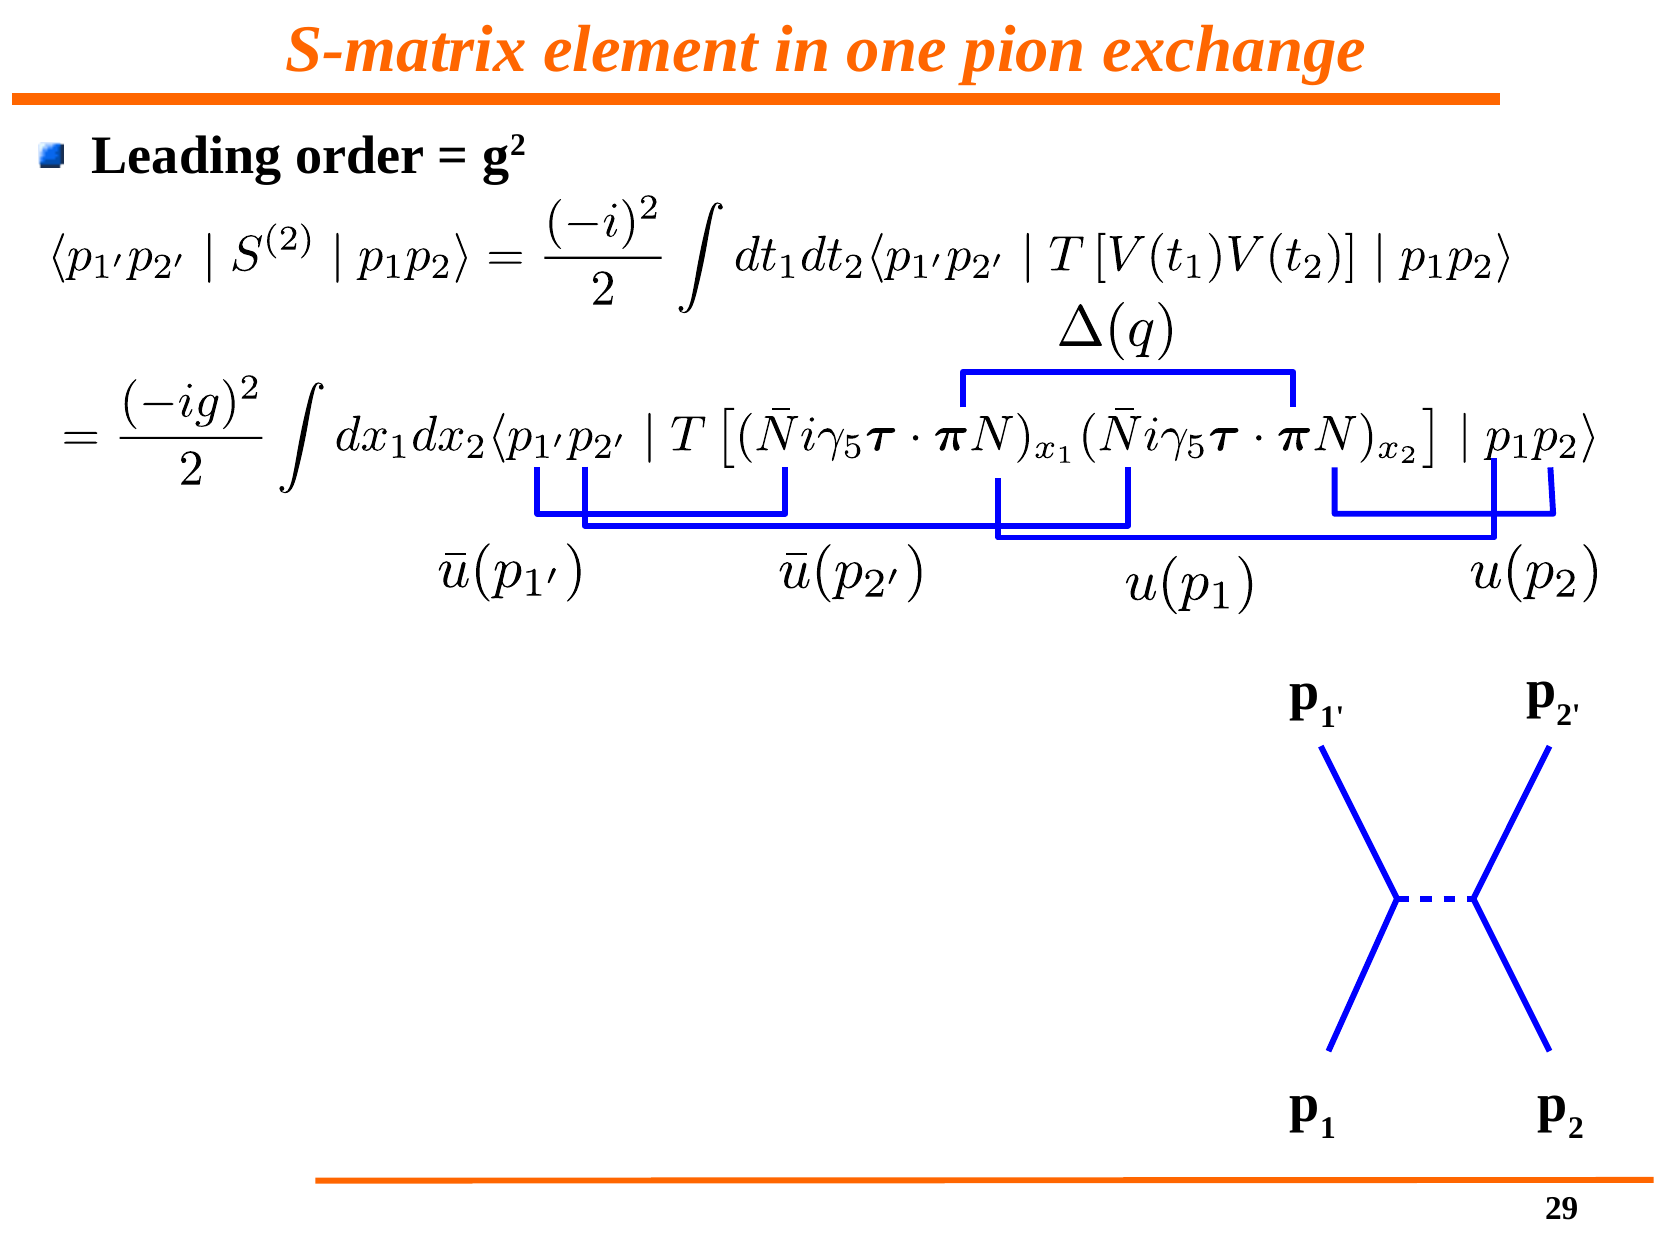

# S-matrix element in one pion exchange
Leading order = g2
p2'
p1'
p1
p2